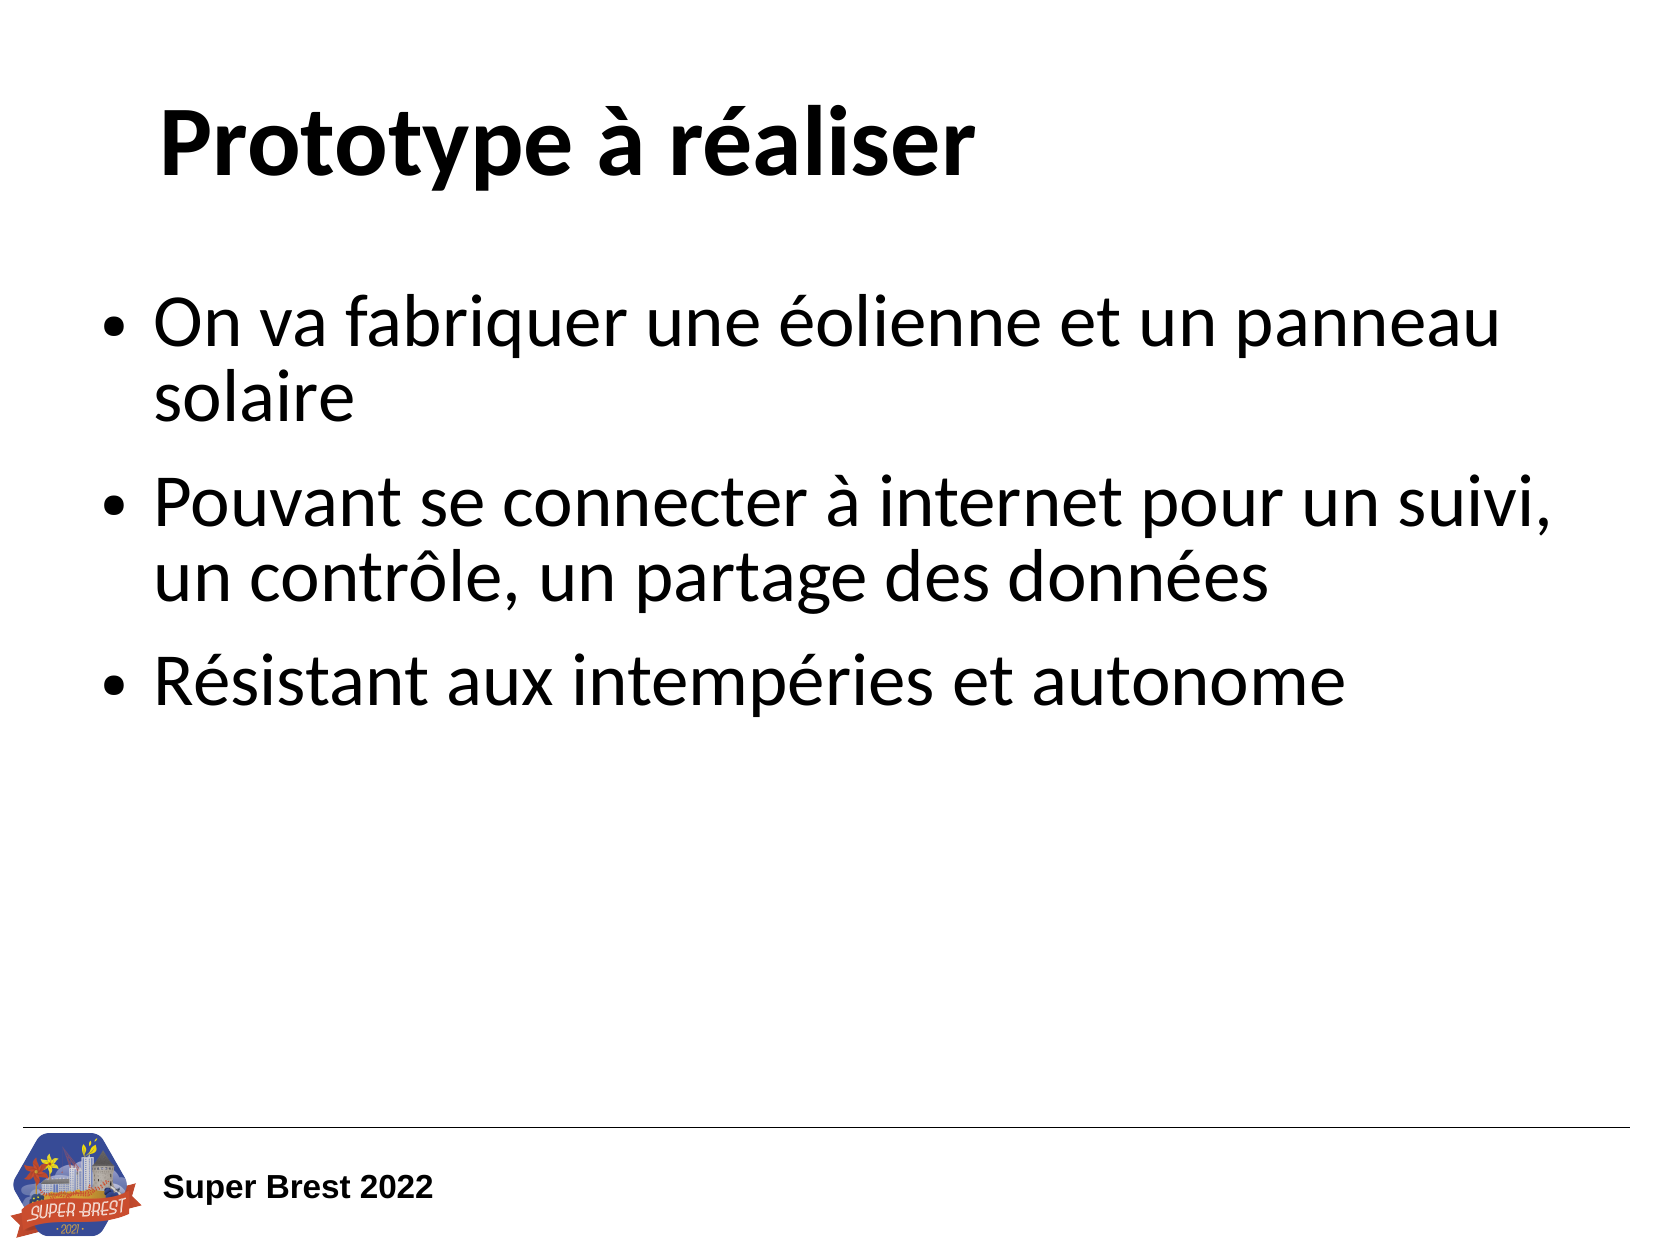

# Prototype à réaliser
On va fabriquer une éolienne et un panneau solaire
Pouvant se connecter à internet pour un suivi, un contrôle, un partage des données
Résistant aux intempéries et autonome
Super Brest 2022